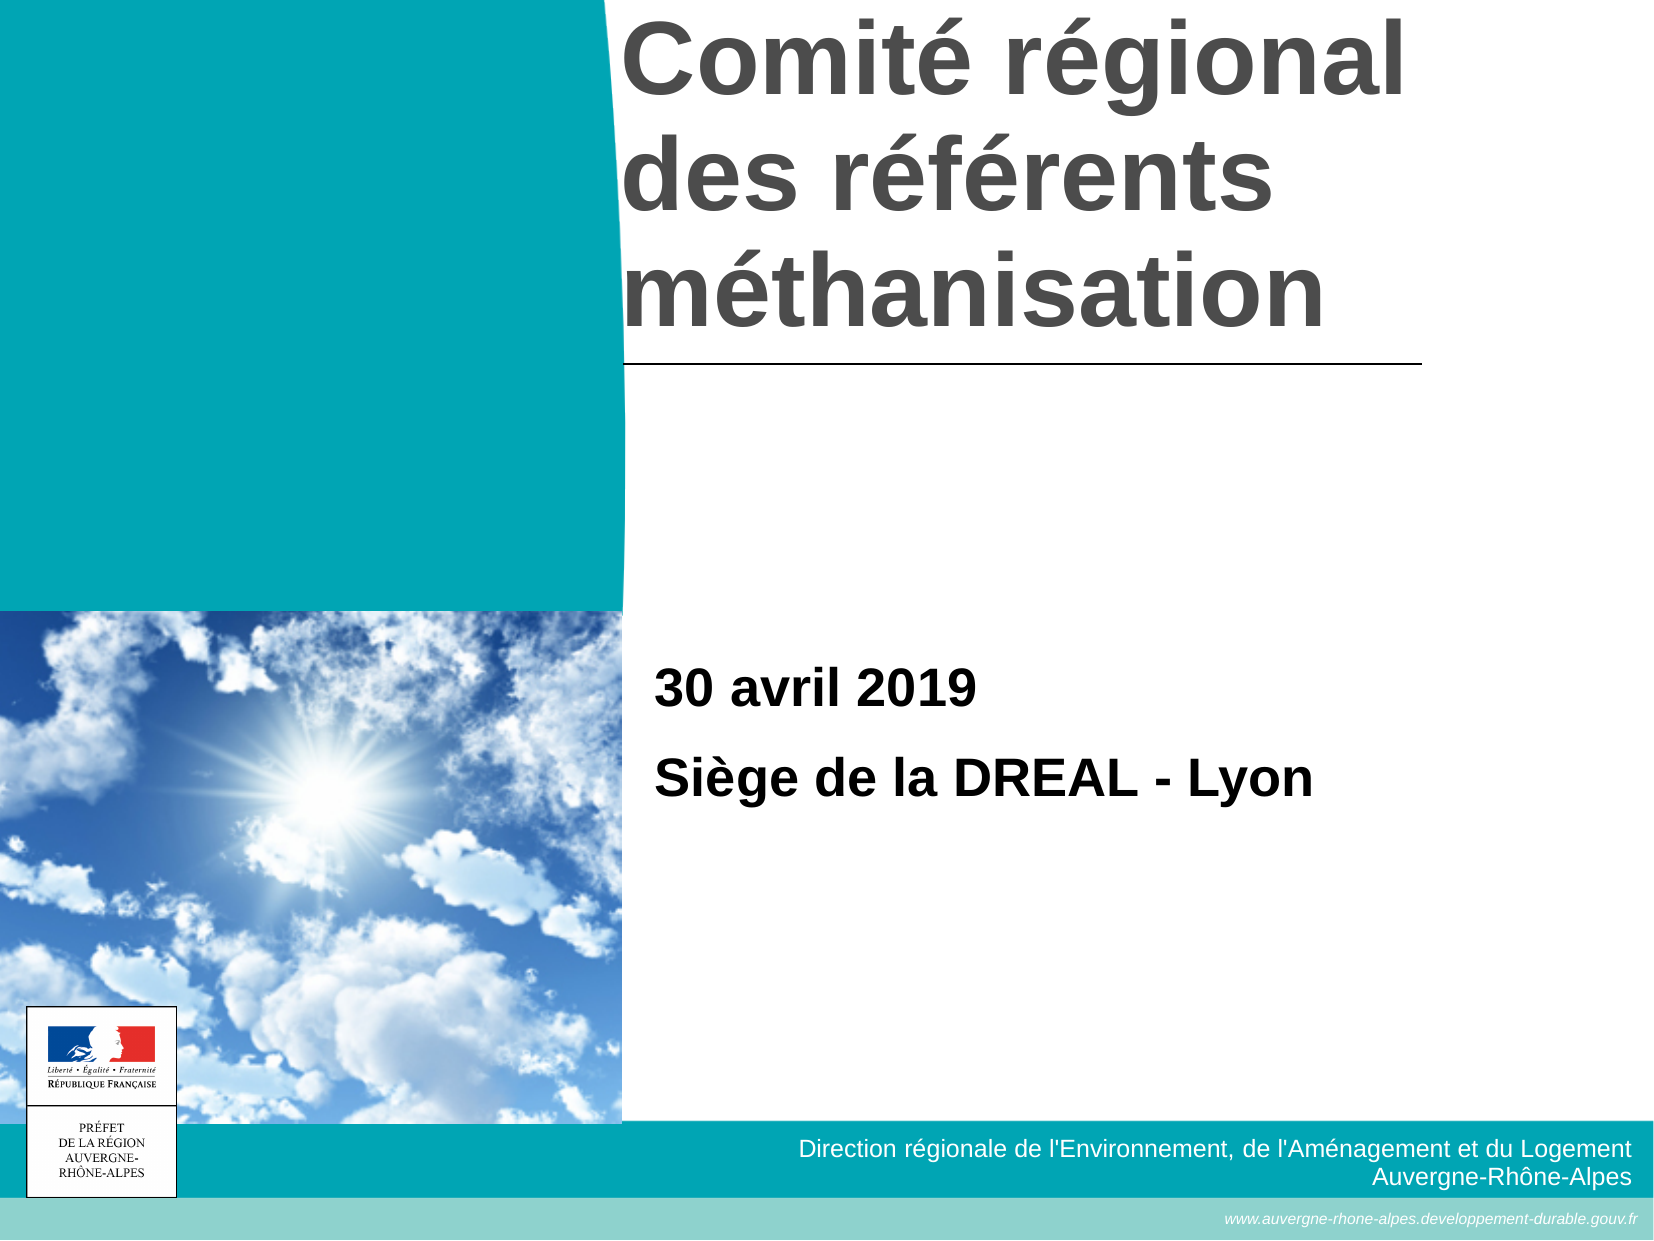

# Comité régional des référents méthanisation
30 avril 2019
Siège de la DREAL - Lyon